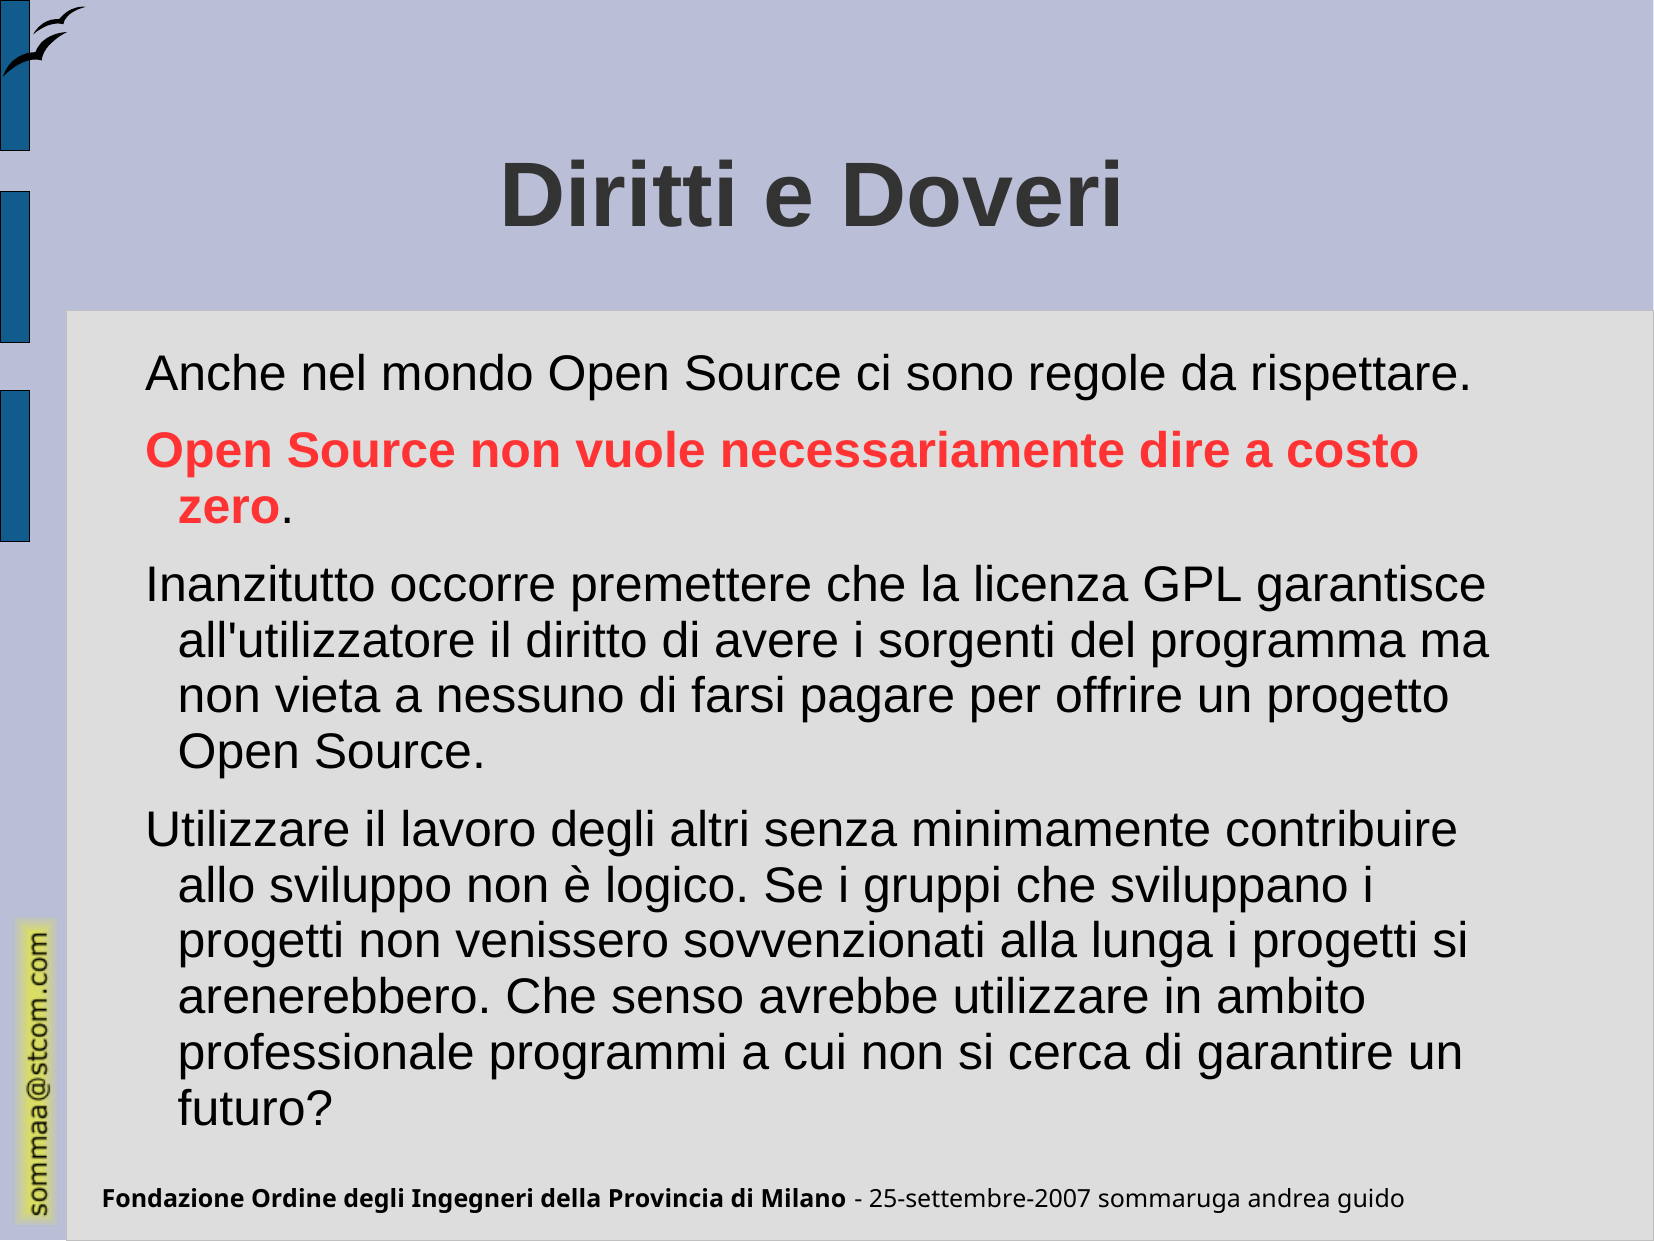

# Diritti e Doveri
Anche nel mondo Open Source ci sono regole da rispettare.
Open Source non vuole necessariamente dire a costo zero.
Inanzitutto occorre premettere che la licenza GPL garantisce all'utilizzatore il diritto di avere i sorgenti del programma ma non vieta a nessuno di farsi pagare per offrire un progetto Open Source.
Utilizzare il lavoro degli altri senza minimamente contribuire allo sviluppo non è logico. Se i gruppi che sviluppano i progetti non venissero sovvenzionati alla lunga i progetti si arenerebbero. Che senso avrebbe utilizzare in ambito professionale programmi a cui non si cerca di garantire un futuro?